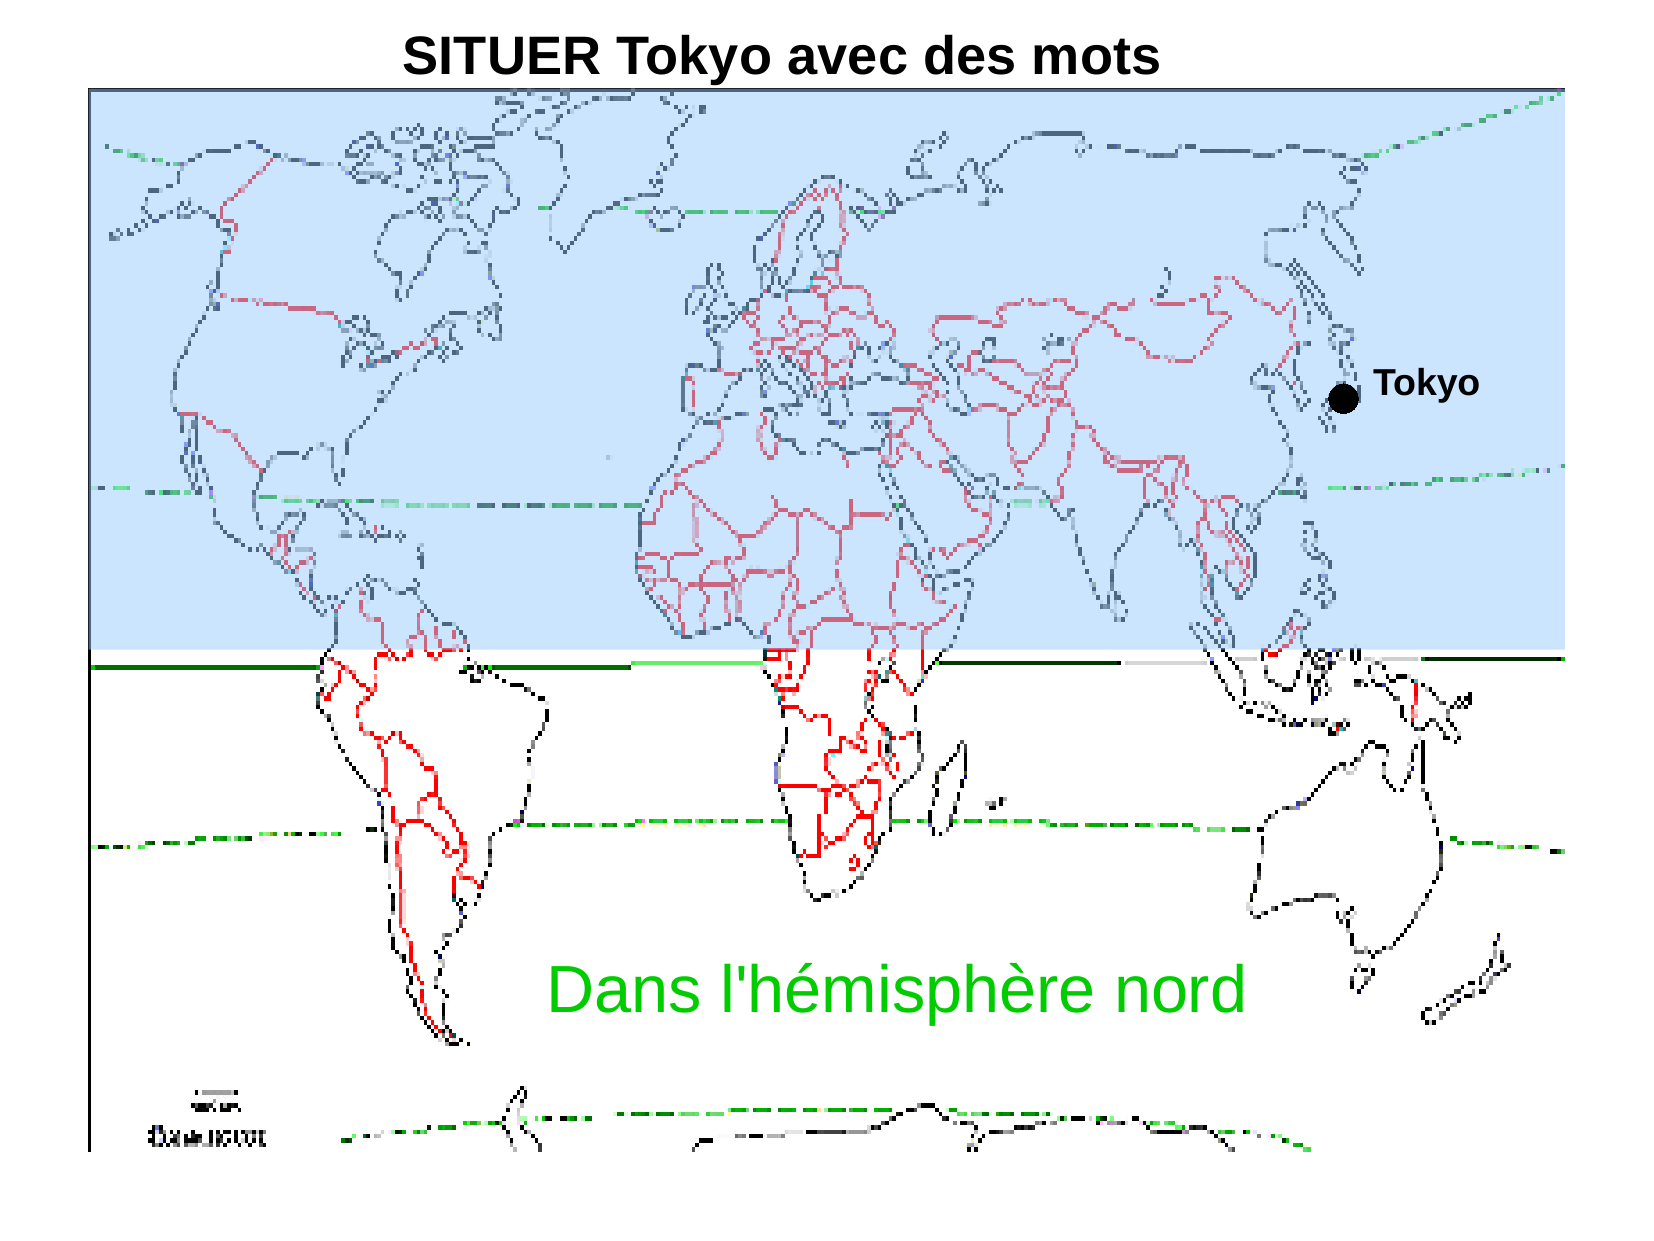

SITUER Tokyo avec des mots
Tokyo
Dans l'hémisphère nord